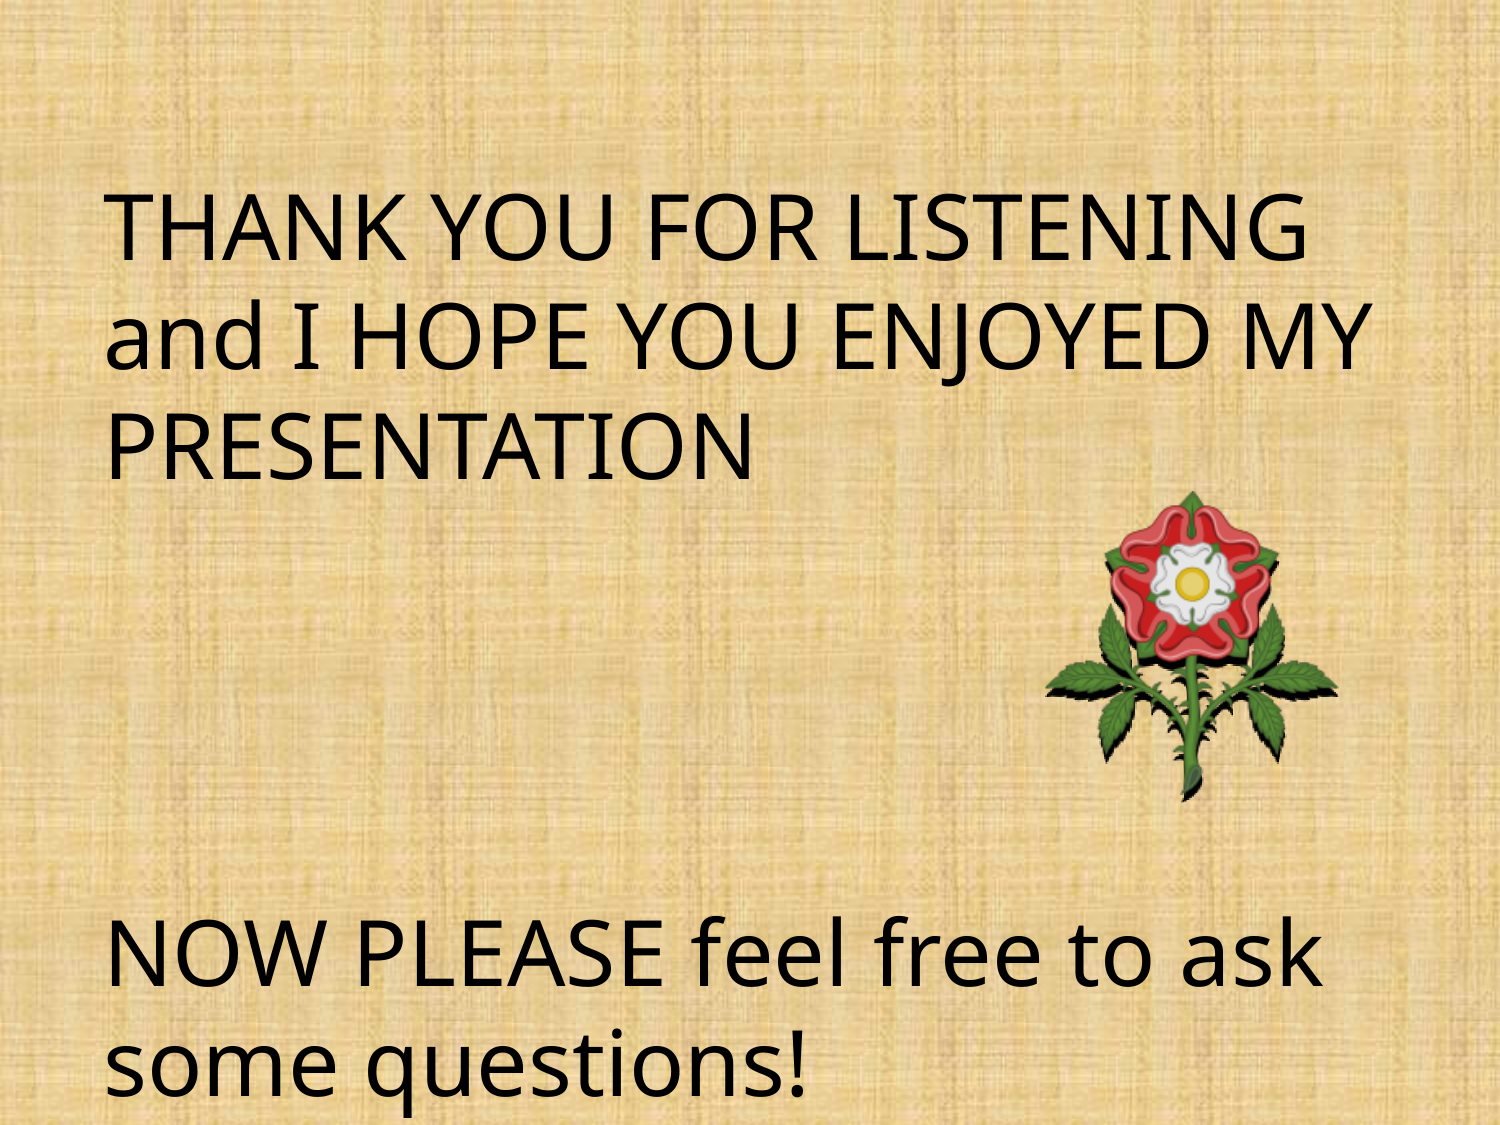

THANK YOU FOR LISTENING and I HOPE YOU ENJOYED MY PRESENTATION
NOW PLEASE feel free to ask some questions!